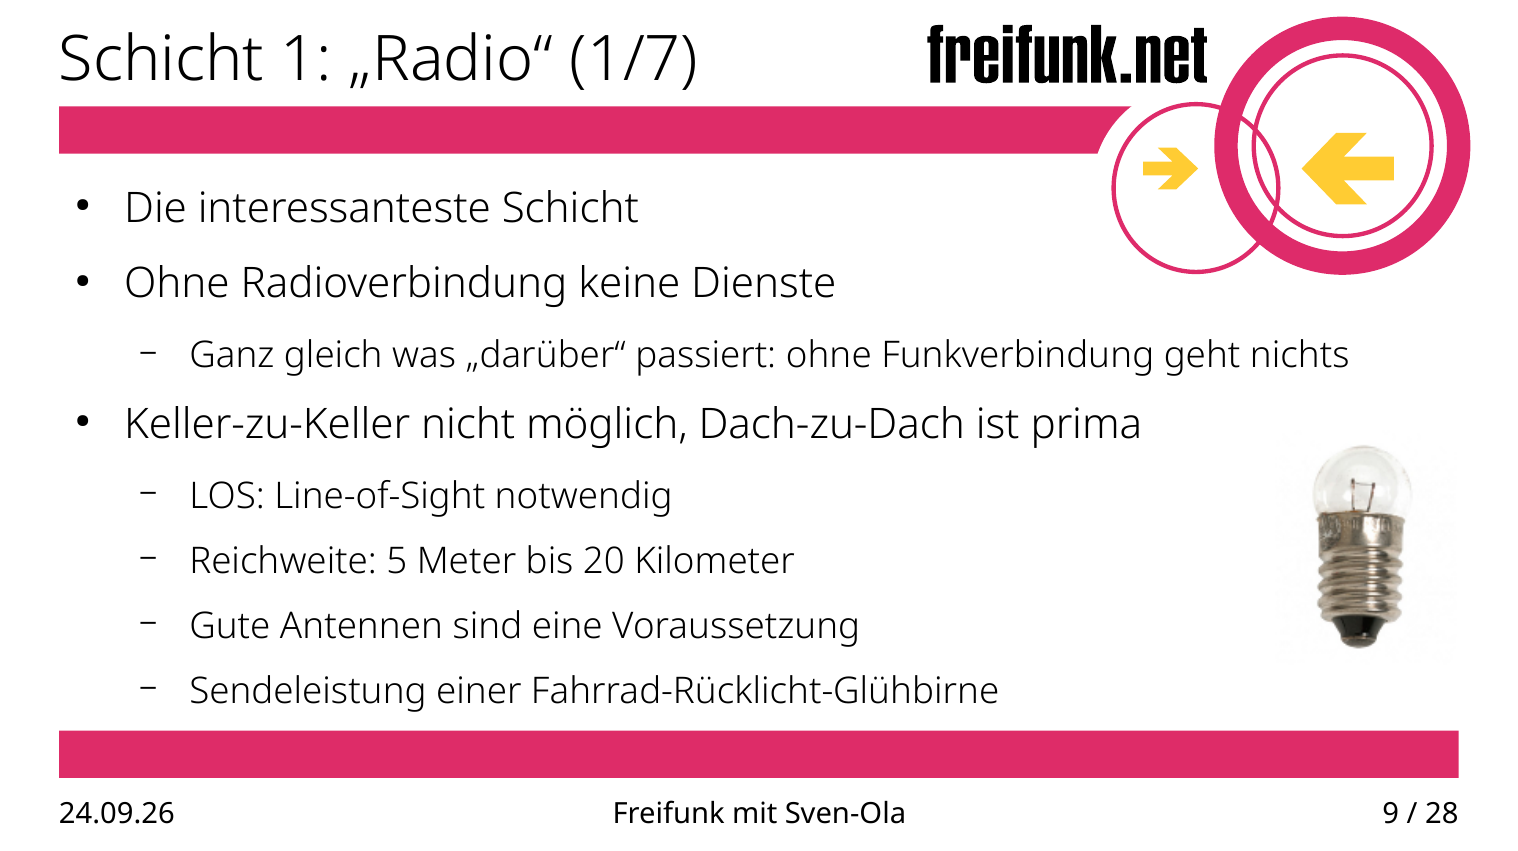

# Schicht 1: „Radio“ (1/7)
Die interessanteste Schicht
Ohne Radioverbindung keine Dienste
Ganz gleich was „darüber“ passiert: ohne Funkverbindung geht nichts
Keller-zu-Keller nicht möglich, Dach-zu-Dach ist prima
LOS: Line-of-Sight notwendig
Reichweite: 5 Meter bis 20 Kilometer
Gute Antennen sind eine Voraussetzung
Sendeleistung einer Fahrrad-Rücklicht-Glühbirne
Freifunk mit Sven-Ola
9